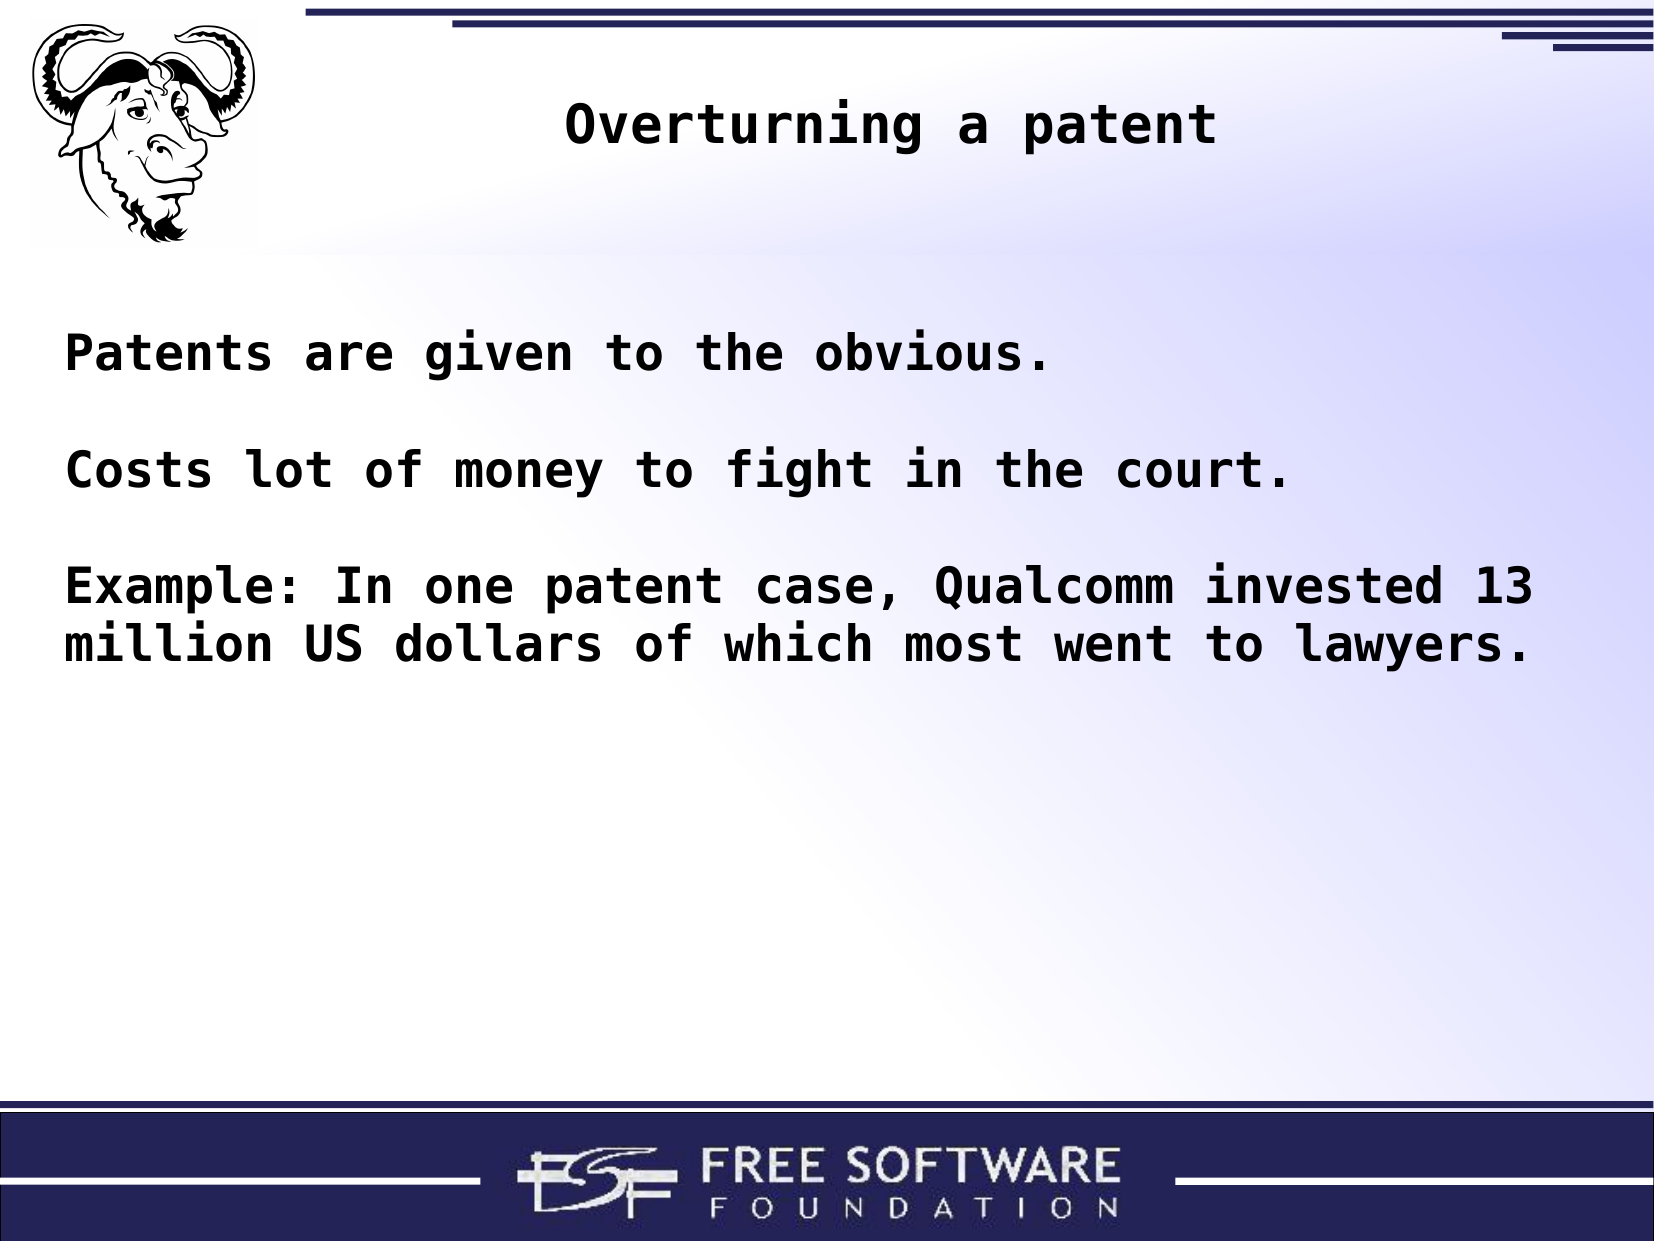

Overturning a patent
Patents are given to the obvious.
Costs lot of money to fight in the court.
Example: In one patent case, Qualcomm invested 13 million US dollars of which most went to lawyers.